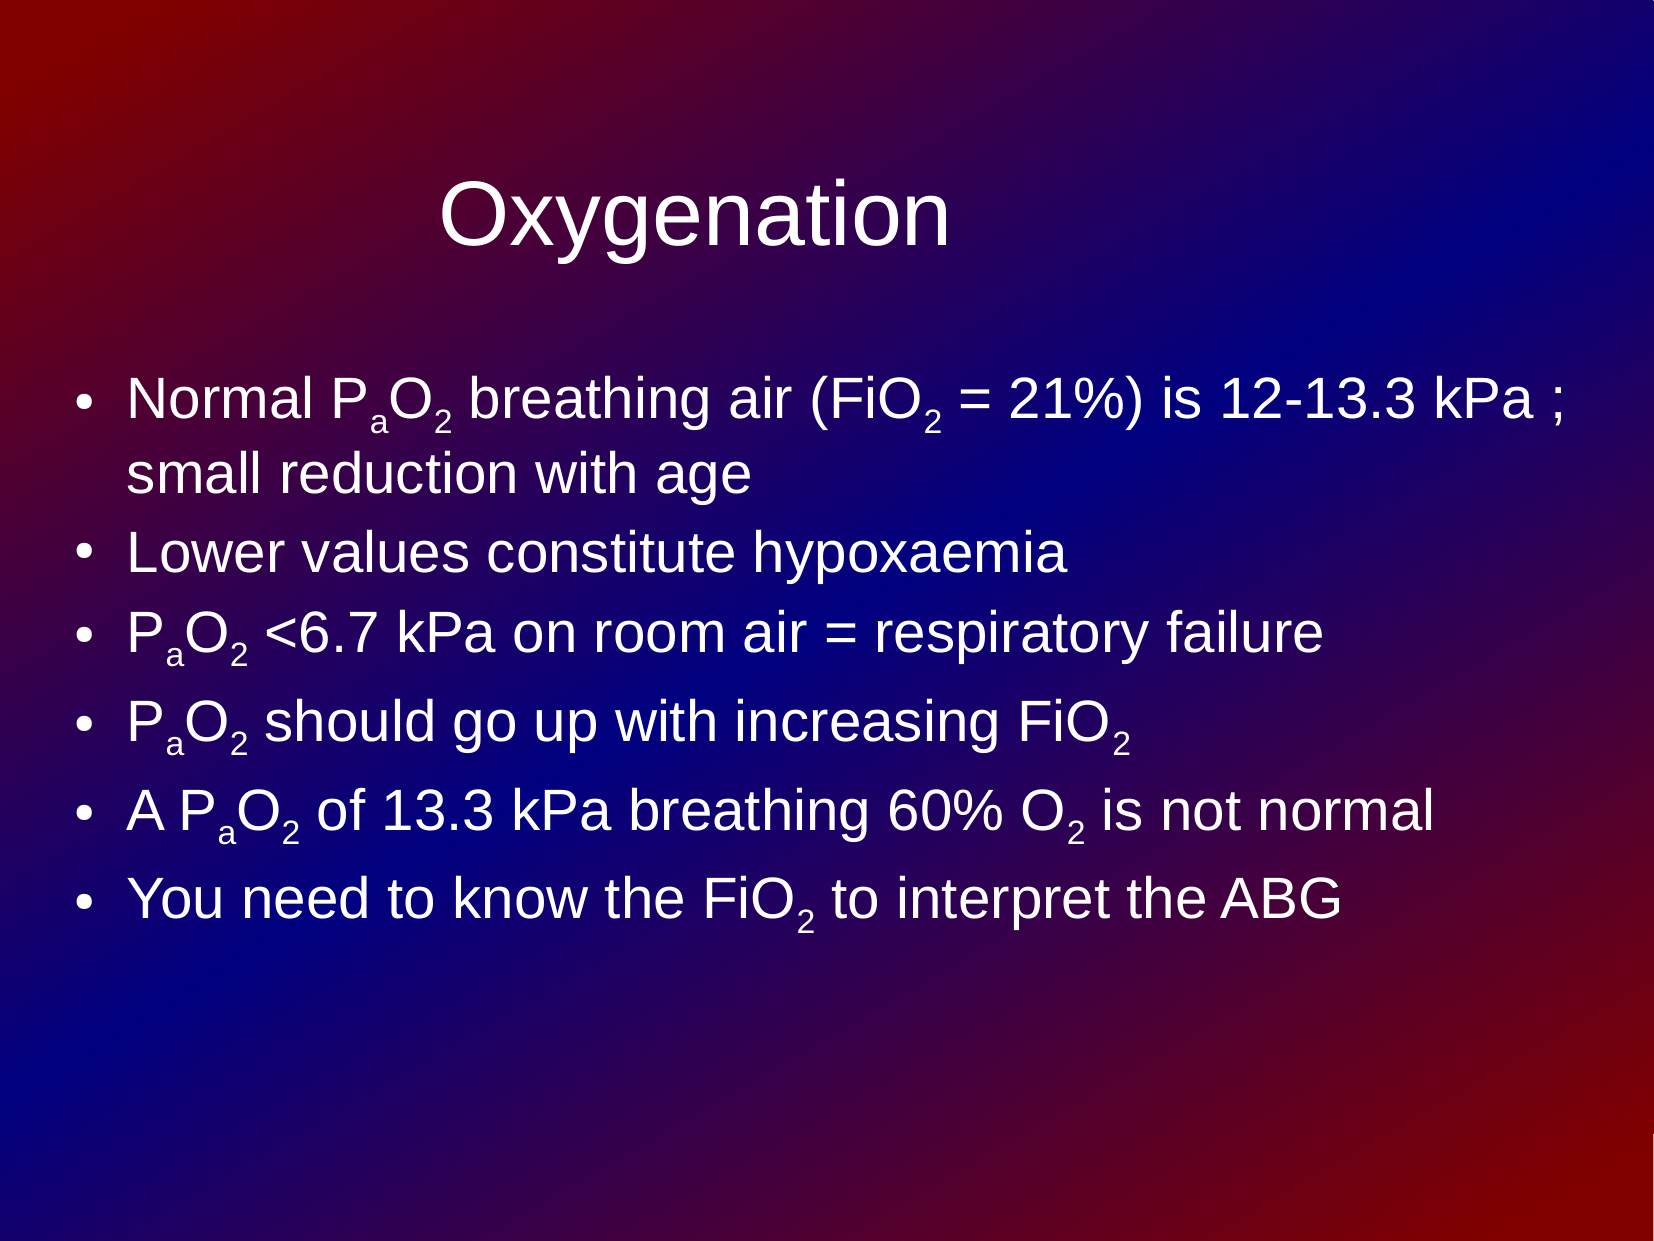

# Oxygenation
Normal PaO2 breathing air (FiO2 = 21%) is 12-13.3 kPa ; small reduction with age
Lower values constitute hypoxaemia
PaO2 <6.7 kPa on room air = respiratory failure
PaO2 should go up with increasing FiO2
A PaO2 of 13.3 kPa breathing 60% O2 is not normal
You need to know the FiO2 to interpret the ABG